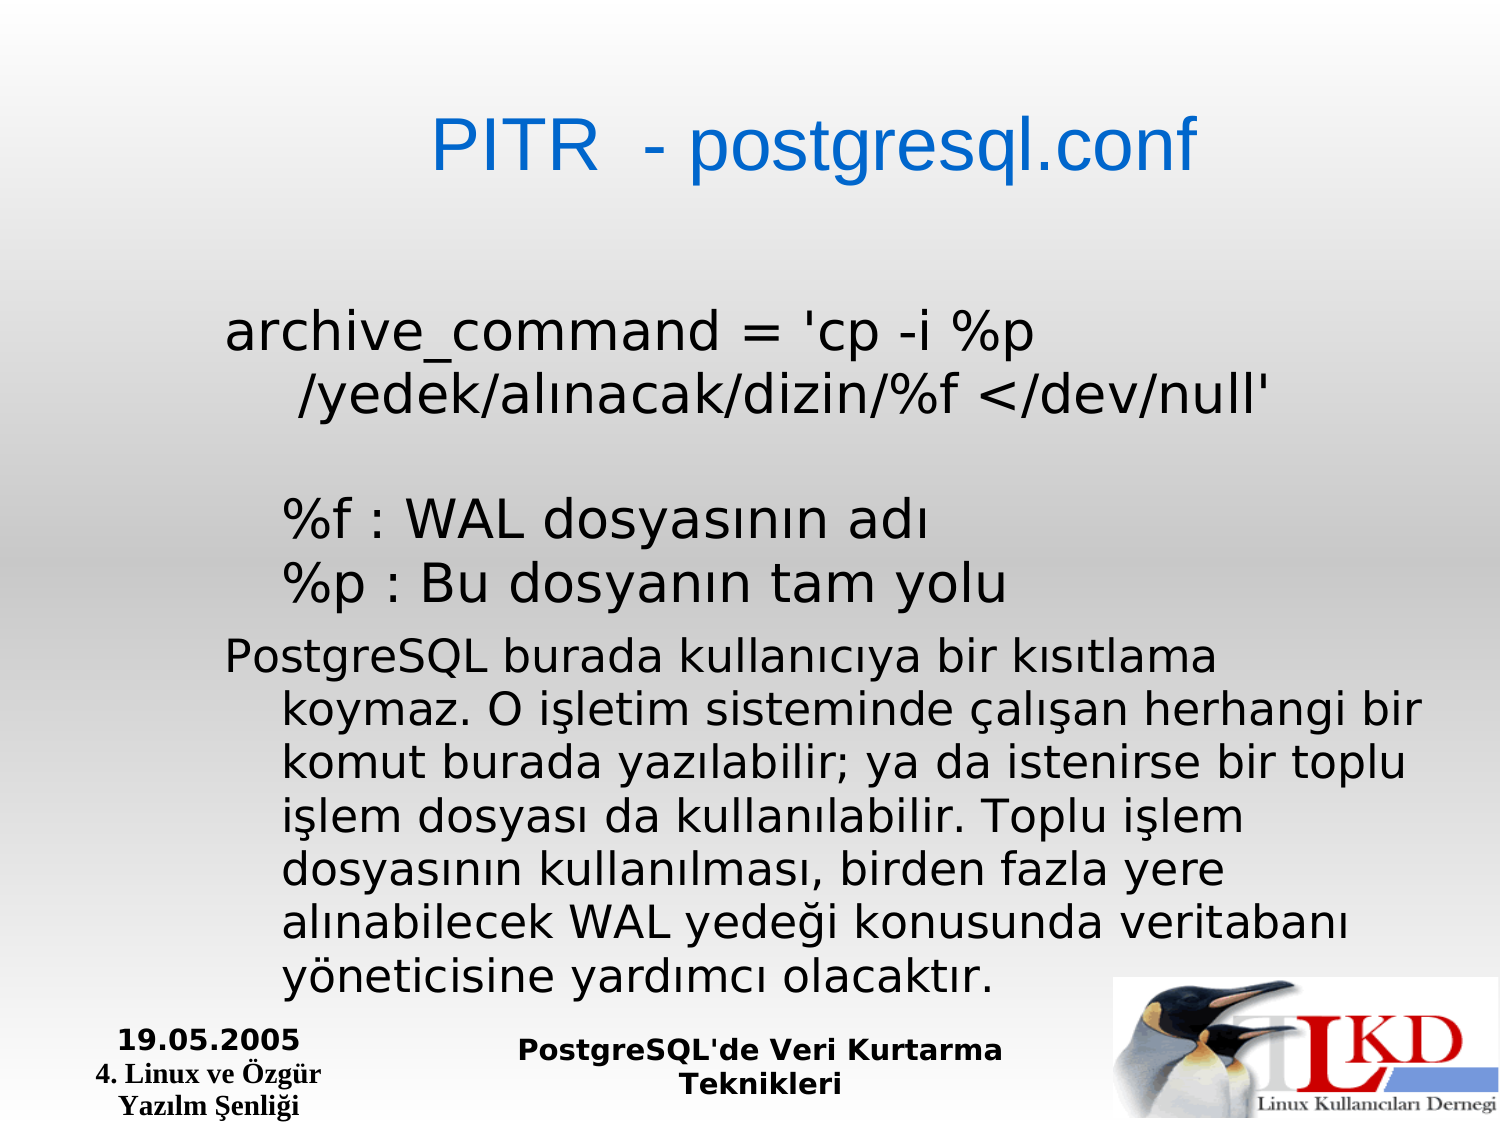

# PITR - postgresql.conf
archive_command = 'cp -i %p
 /yedek/alınacak/dizin/%f </dev/null'
%f : WAL dosyasının adı
%p : Bu dosyanın tam yolu
PostgreSQL burada kullanıcıya bir kısıtlama koymaz. O işletim sisteminde çalışan herhangi bir komut burada yazılabilir; ya da istenirse bir toplu işlem dosyası da kullanılabilir. Toplu işlem dosyasının kullanılması, birden fazla yere alınabilecek WAL yedeği konusunda veritabanı yöneticisine yardımcı olacaktır.